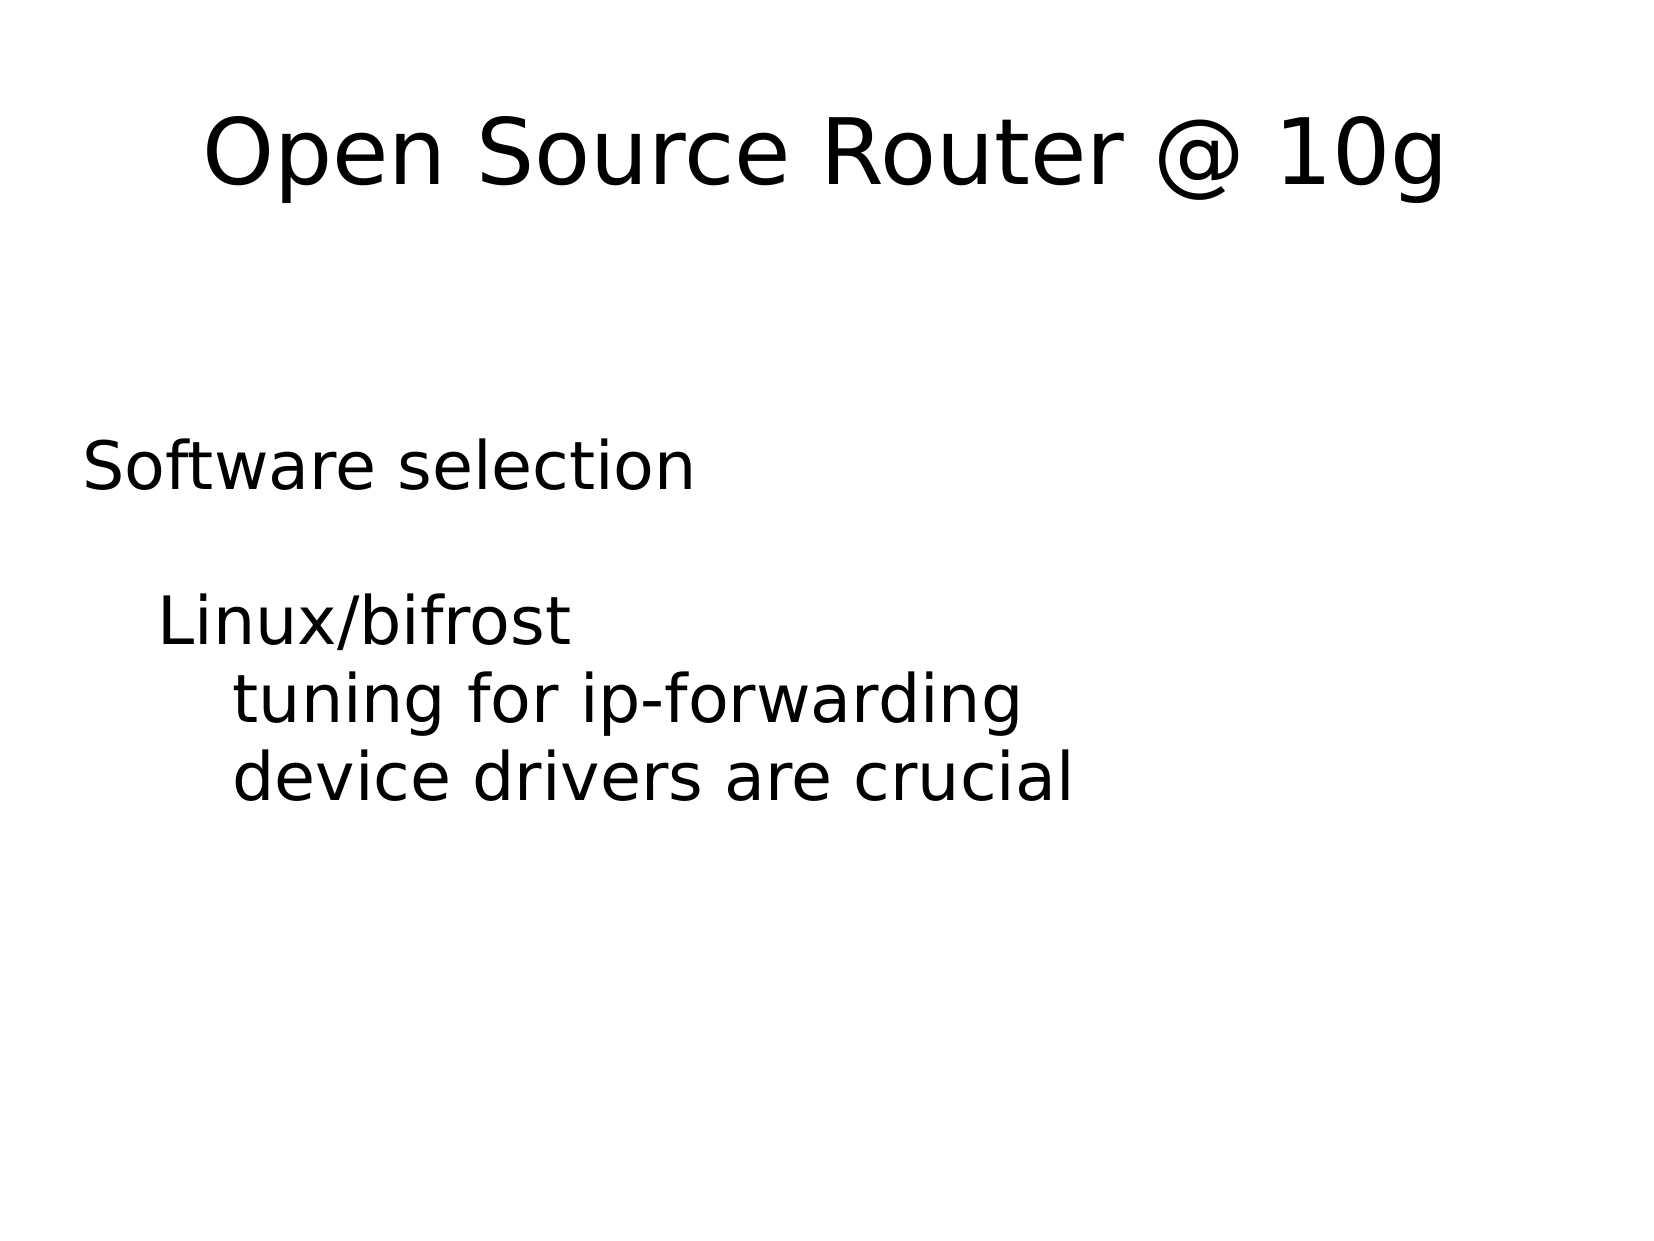

# Open Source Router @ 10g
Software selection
	Linux/bifrost
		tuning for ip-forwarding
		device drivers are crucial